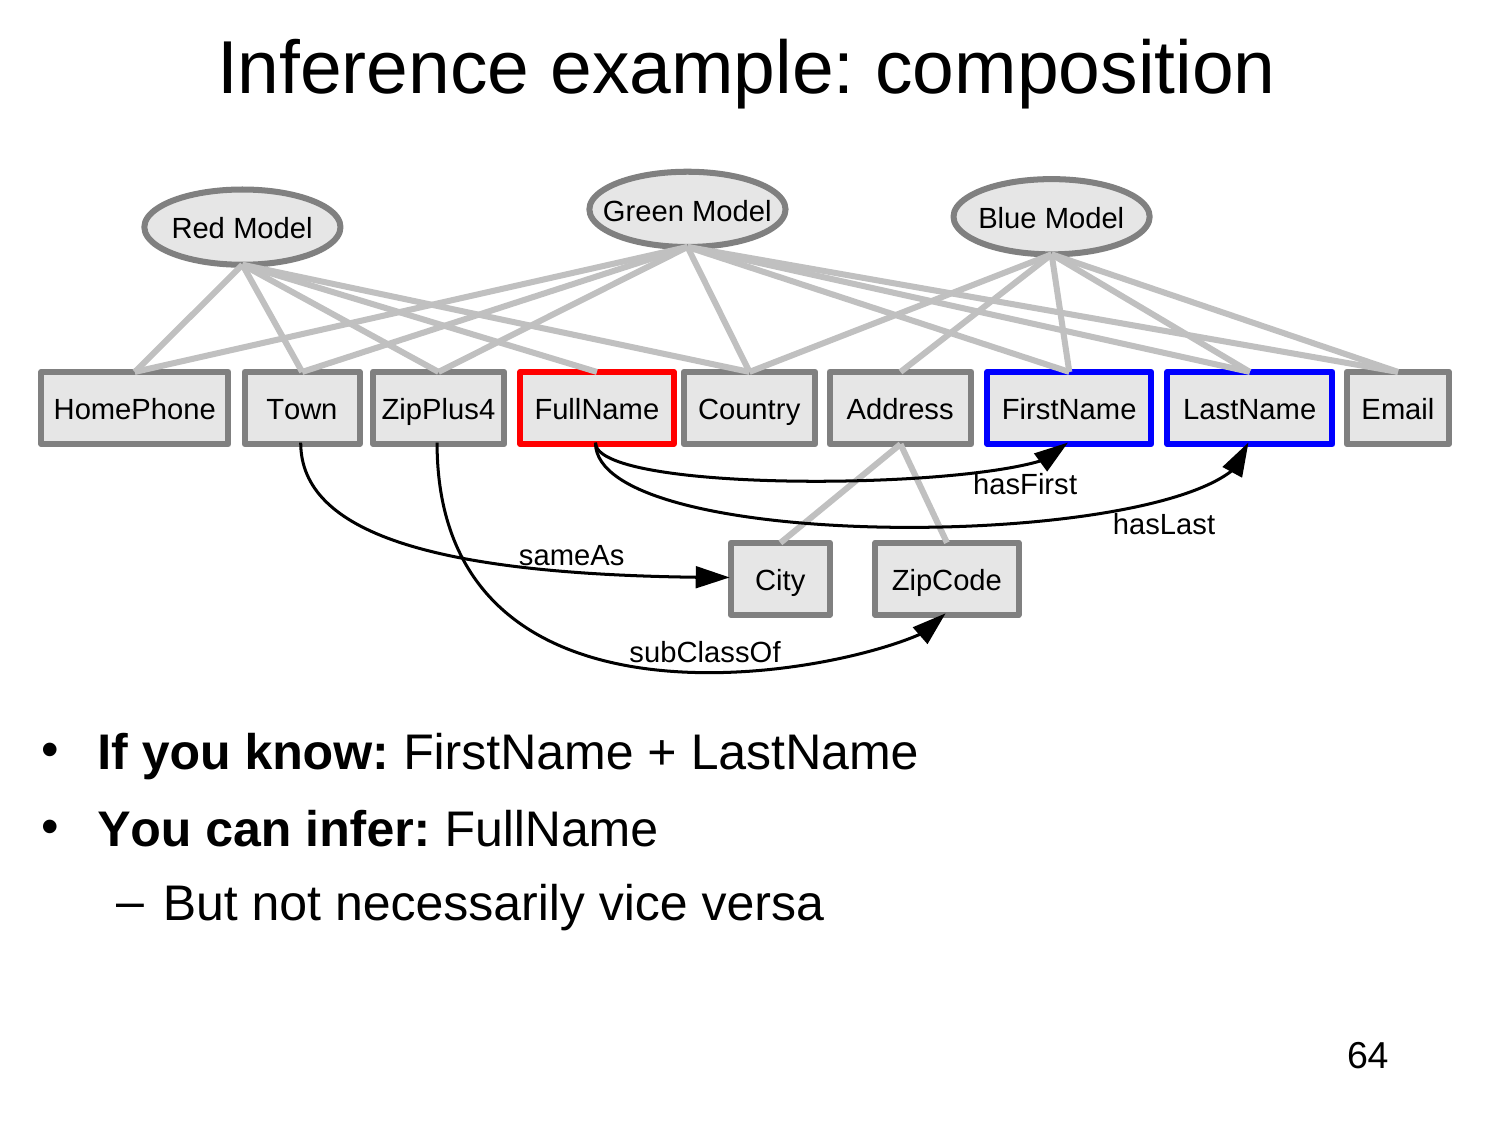

# Inference example: composition
Green Model
Blue Model
Red Model
HomePhone
Town
ZipPlus4
FullName
Country
Address
FirstName
LastName
Email
hasFirst
hasLast
sameAs
subClassOf
ZipCode
City
If you know: FirstName + LastName
You can infer: FullName
But not necessarily vice versa
64